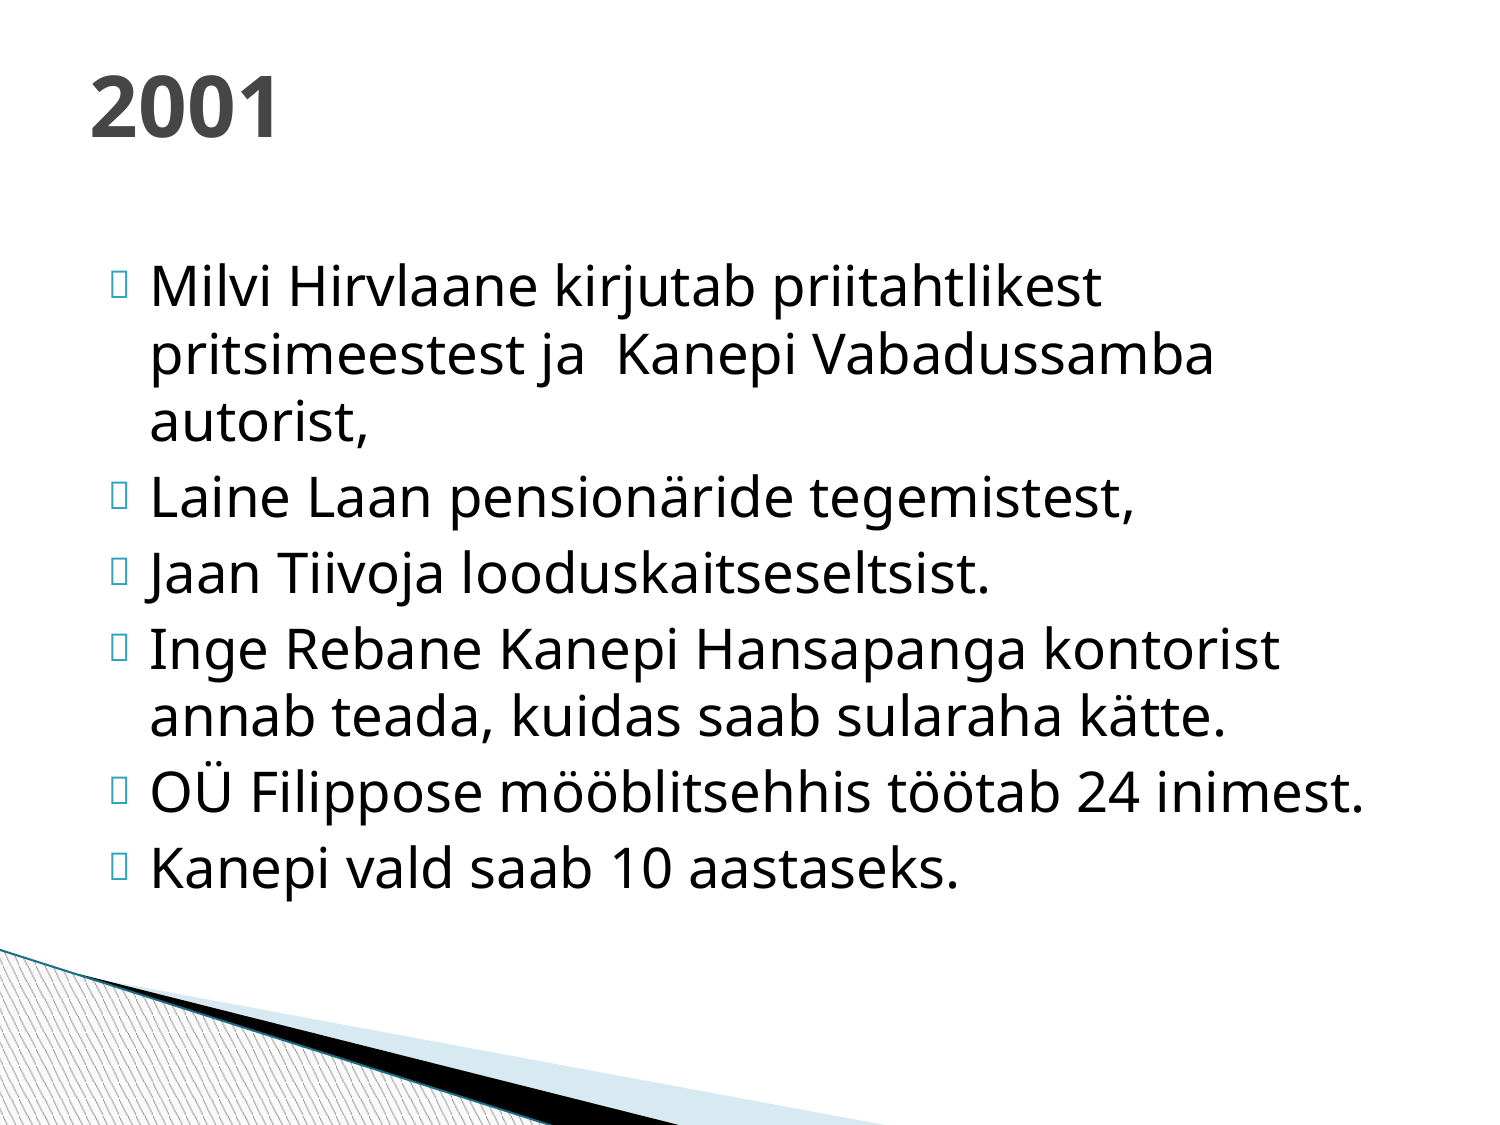

2001
# Milvi Hirvlaane kirjutab priitahtlikest pritsimeestest ja Kanepi Vabadussamba autorist,
Laine Laan pensionäride tegemistest,
Jaan Tiivoja looduskaitseseltsist.
Inge Rebane Kanepi Hansapanga kontorist annab teada, kuidas saab sularaha kätte.
OÜ Filippose mööblitsehhis töötab 24 inimest.
Kanepi vald saab 10 aastaseks.